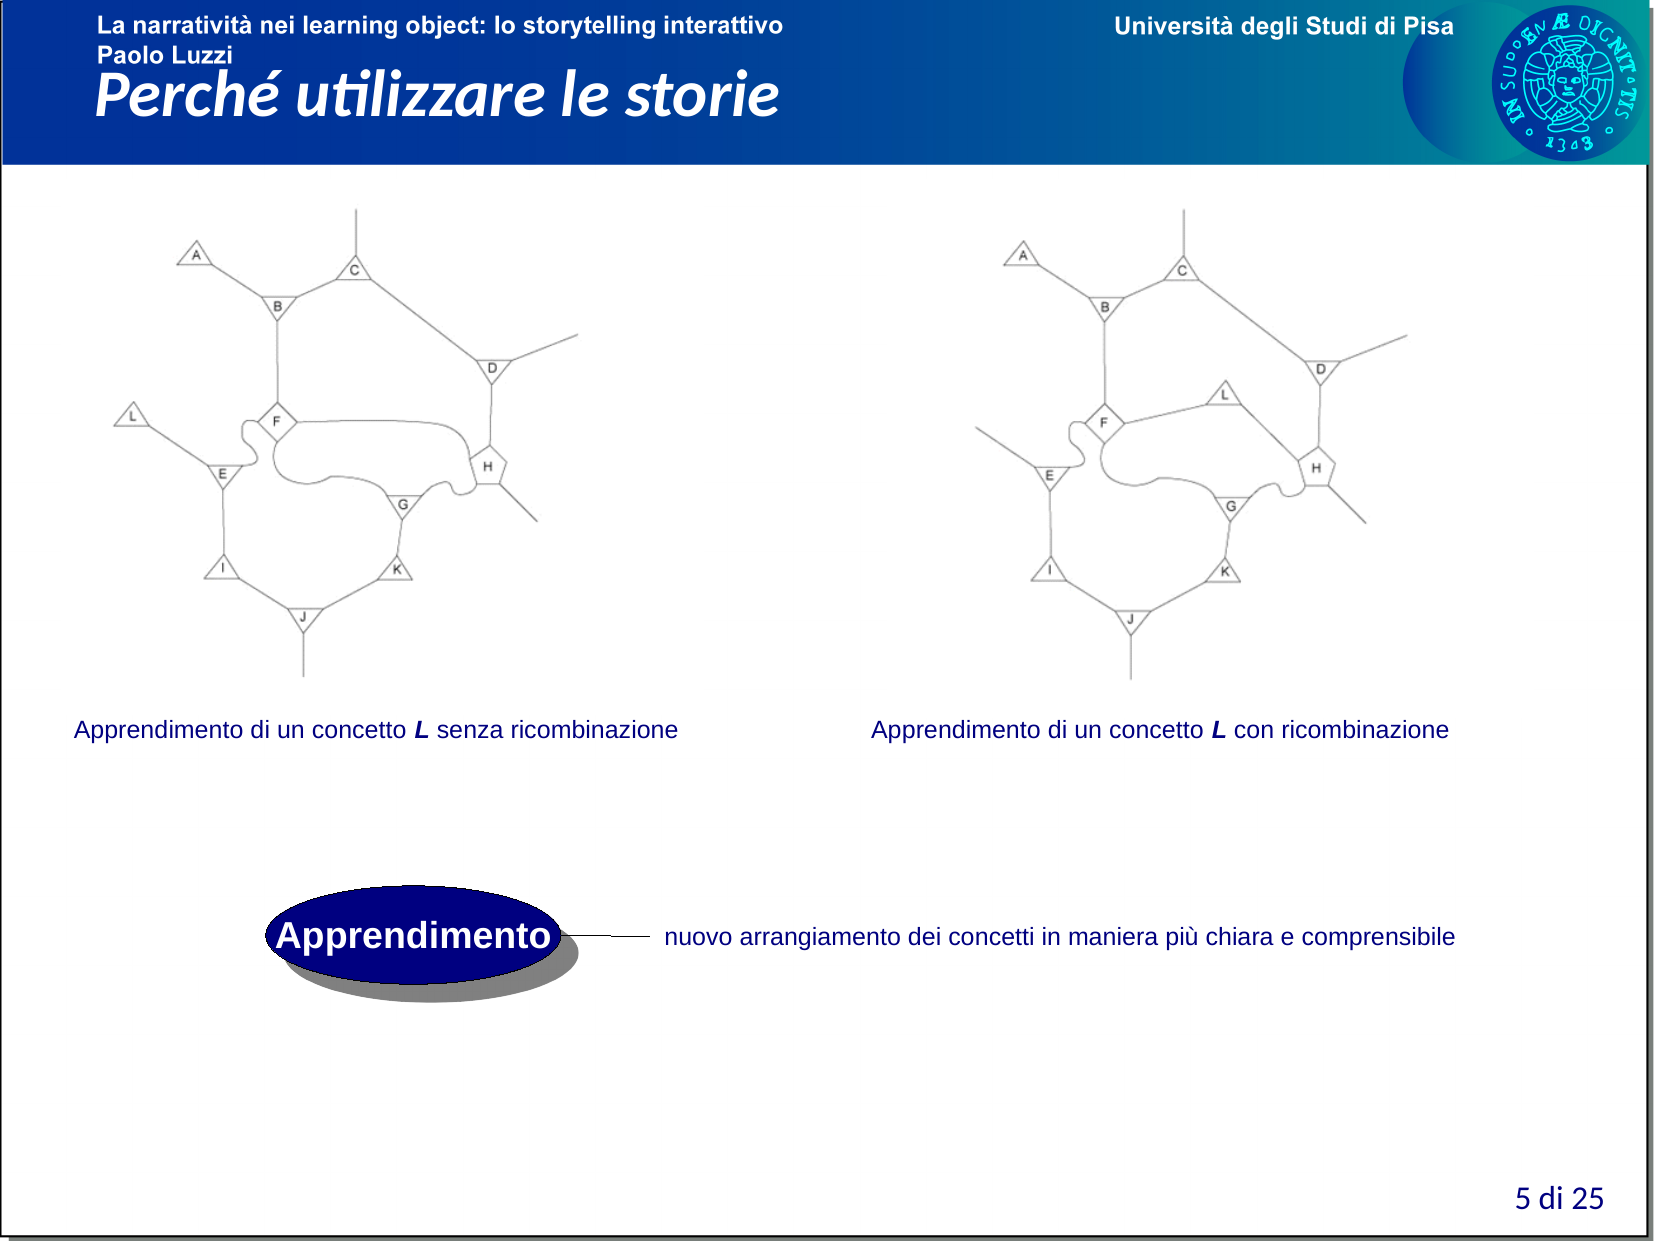

Perché utilizzare le storie
Apprendimento di un concetto L senza ricombinazione
Apprendimento di un concetto L con ricombinazione
Apprendimento
nuovo arrangiamento dei concetti in maniera più chiara e comprensibile
5
5 di 25